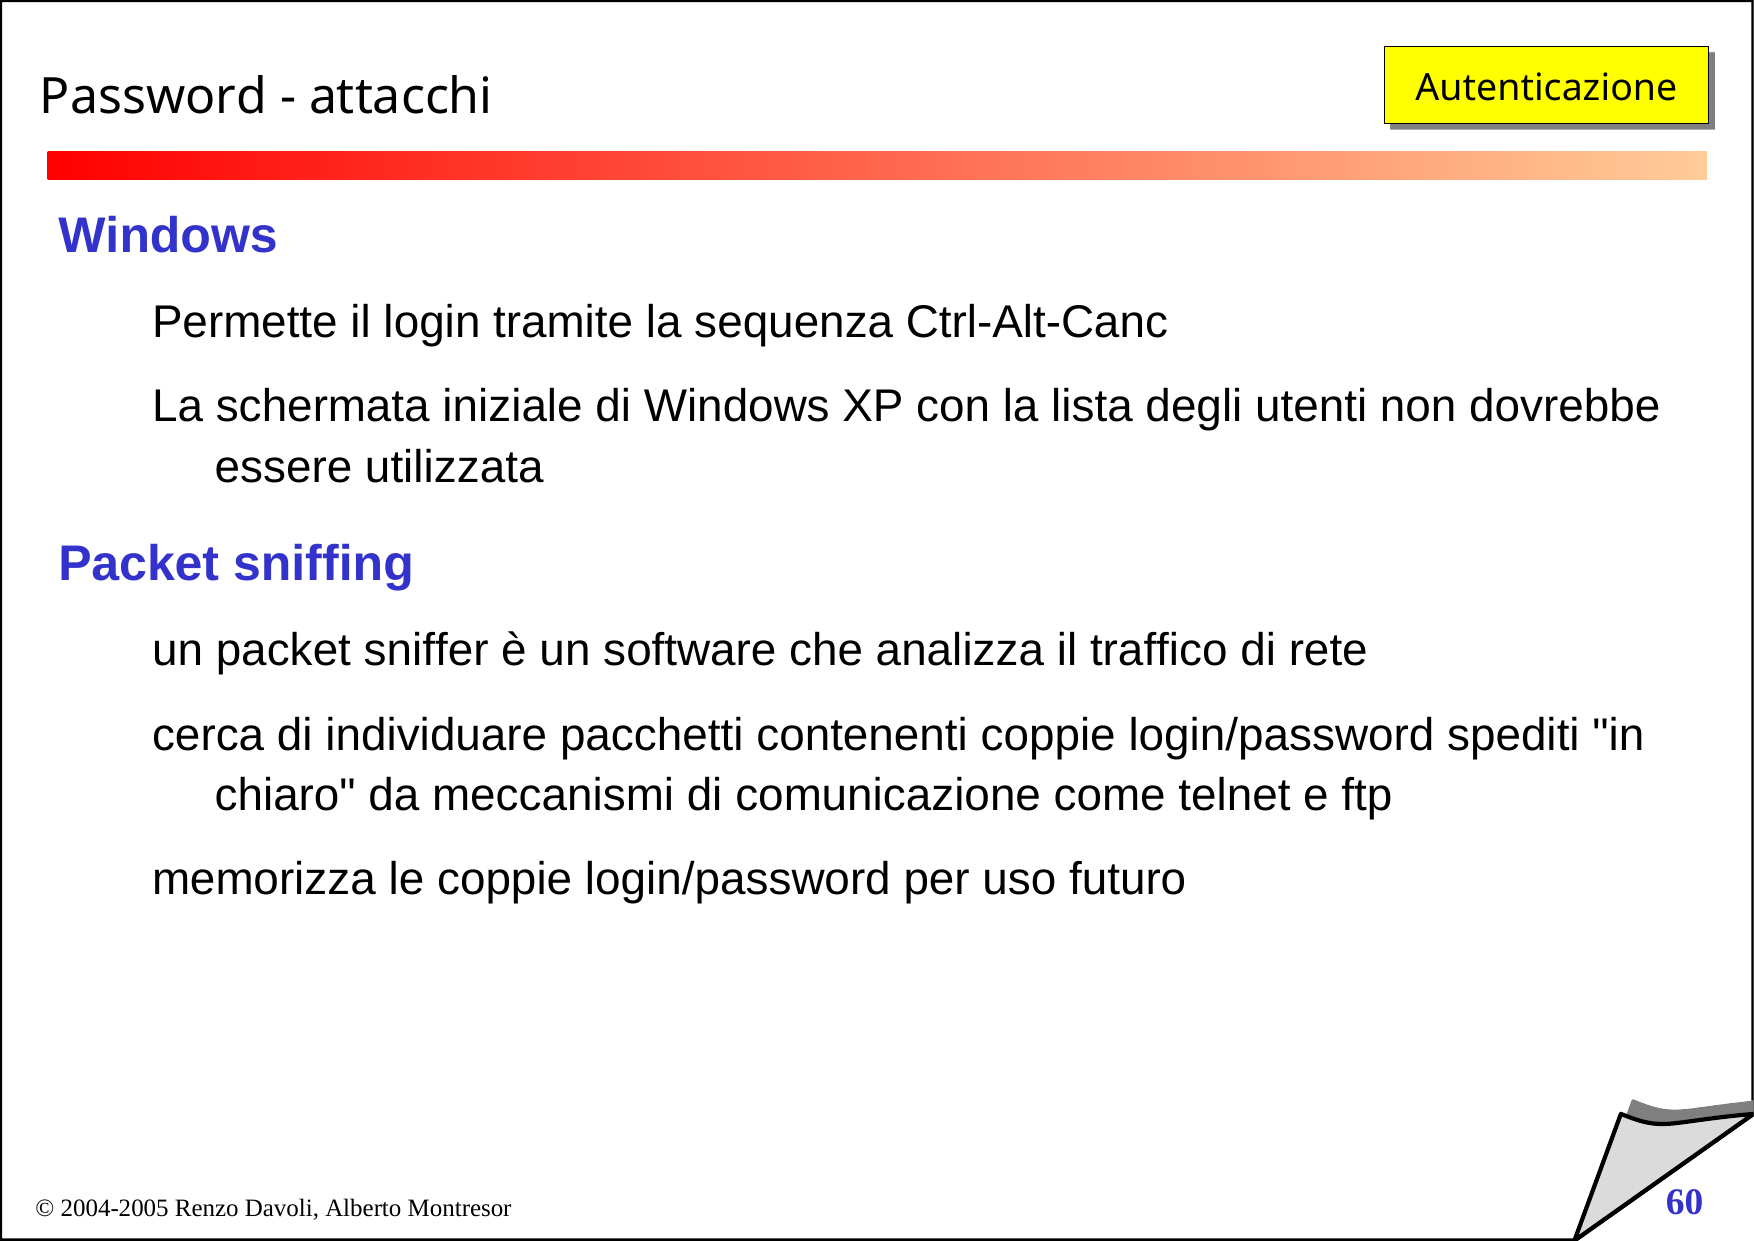

Autenticazione
# Password - attacchi
Windows
Permette il login tramite la sequenza Ctrl-Alt-Canc
La schermata iniziale di Windows XP con la lista degli utenti non dovrebbe essere utilizzata
Packet sniffing
un packet sniffer è un software che analizza il traffico di rete
cerca di individuare pacchetti contenenti coppie login/password spediti "in chiaro" da meccanismi di comunicazione come telnet e ftp
memorizza le coppie login/password per uso futuro